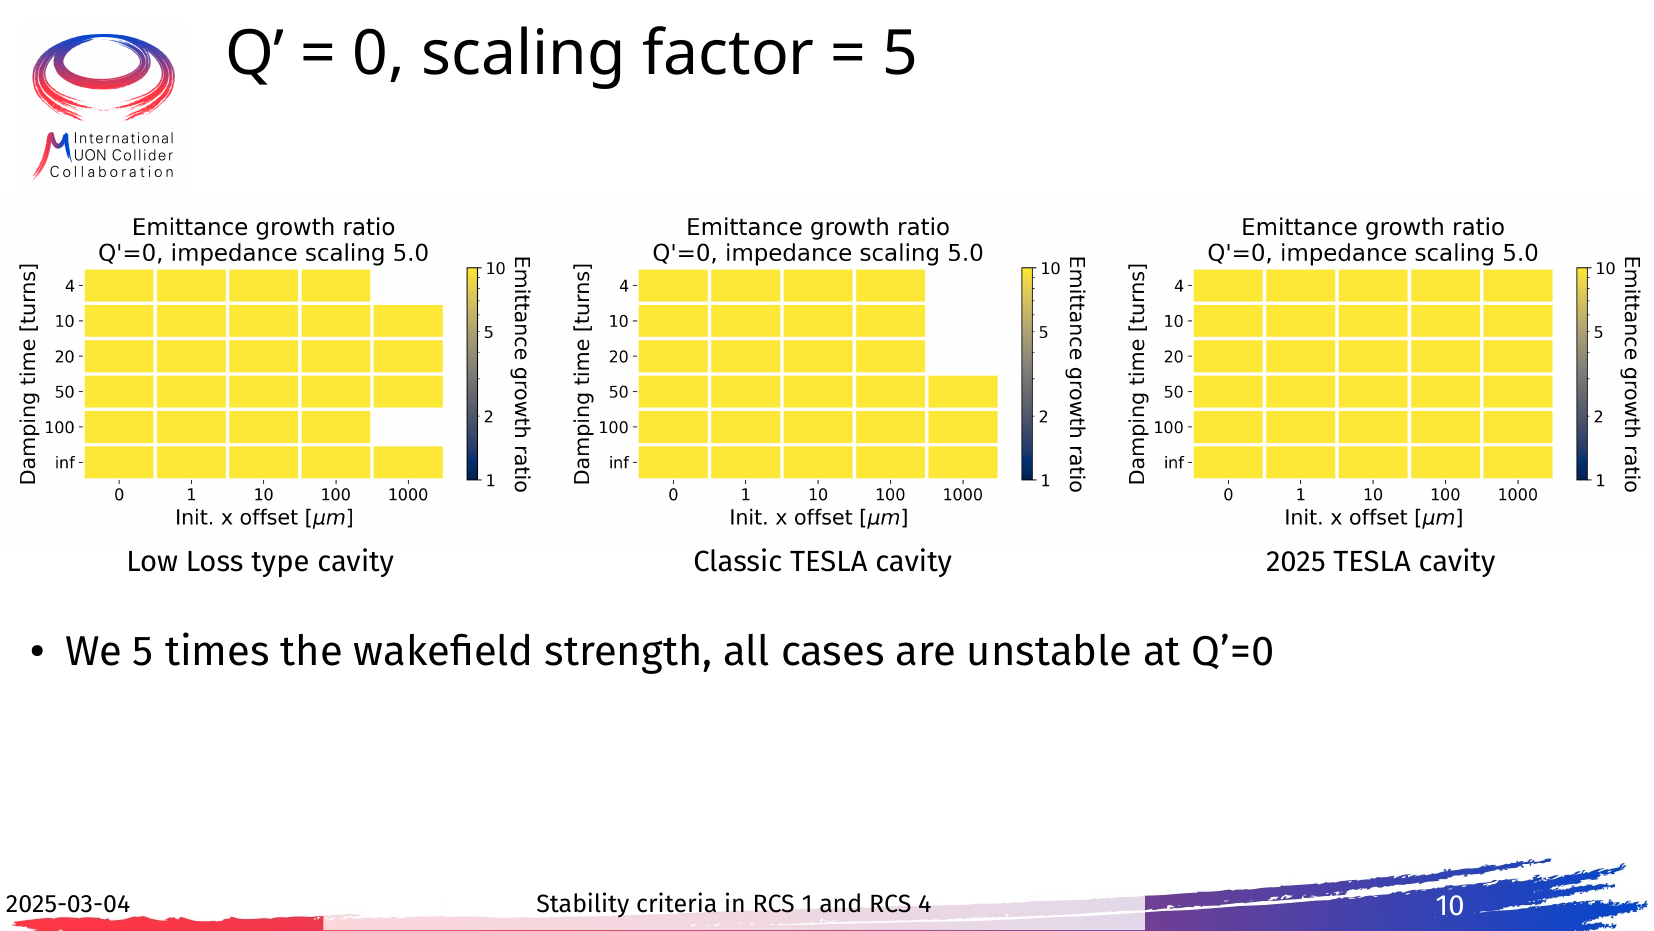

# Q’ = 0, scaling factor = 5
Low Loss type cavity
Classic TESLA cavity
2025 TESLA cavity
We 5 times the wakefield strength, all cases are unstable at Q’=0
2025-03-04
Stability criteria in RCS 1 and RCS 4
10